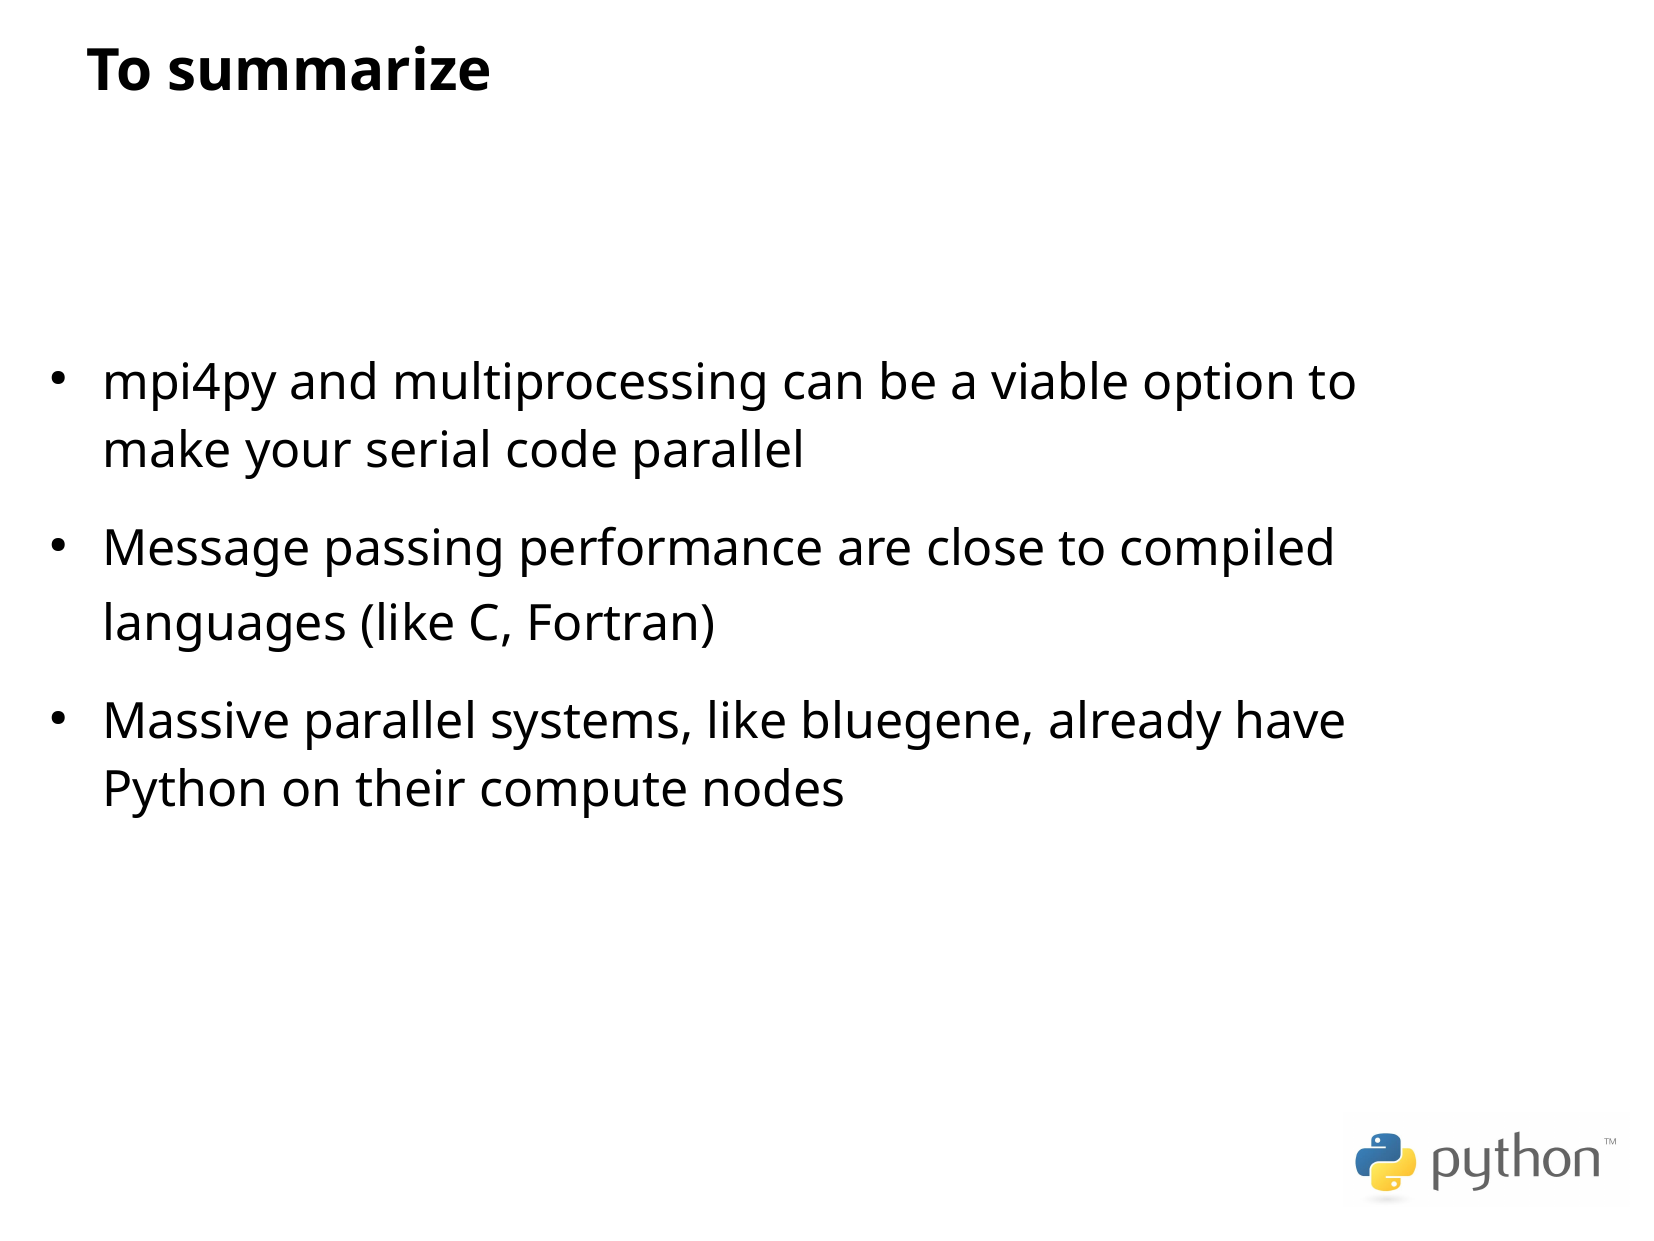

# To summarize
mpi4py and multiprocessing can be a viable option to make your serial code parallel
Message passing performance are close to compiled languages (like C, Fortran)
Massive parallel systems, like bluegene, already have Python on their compute nodes